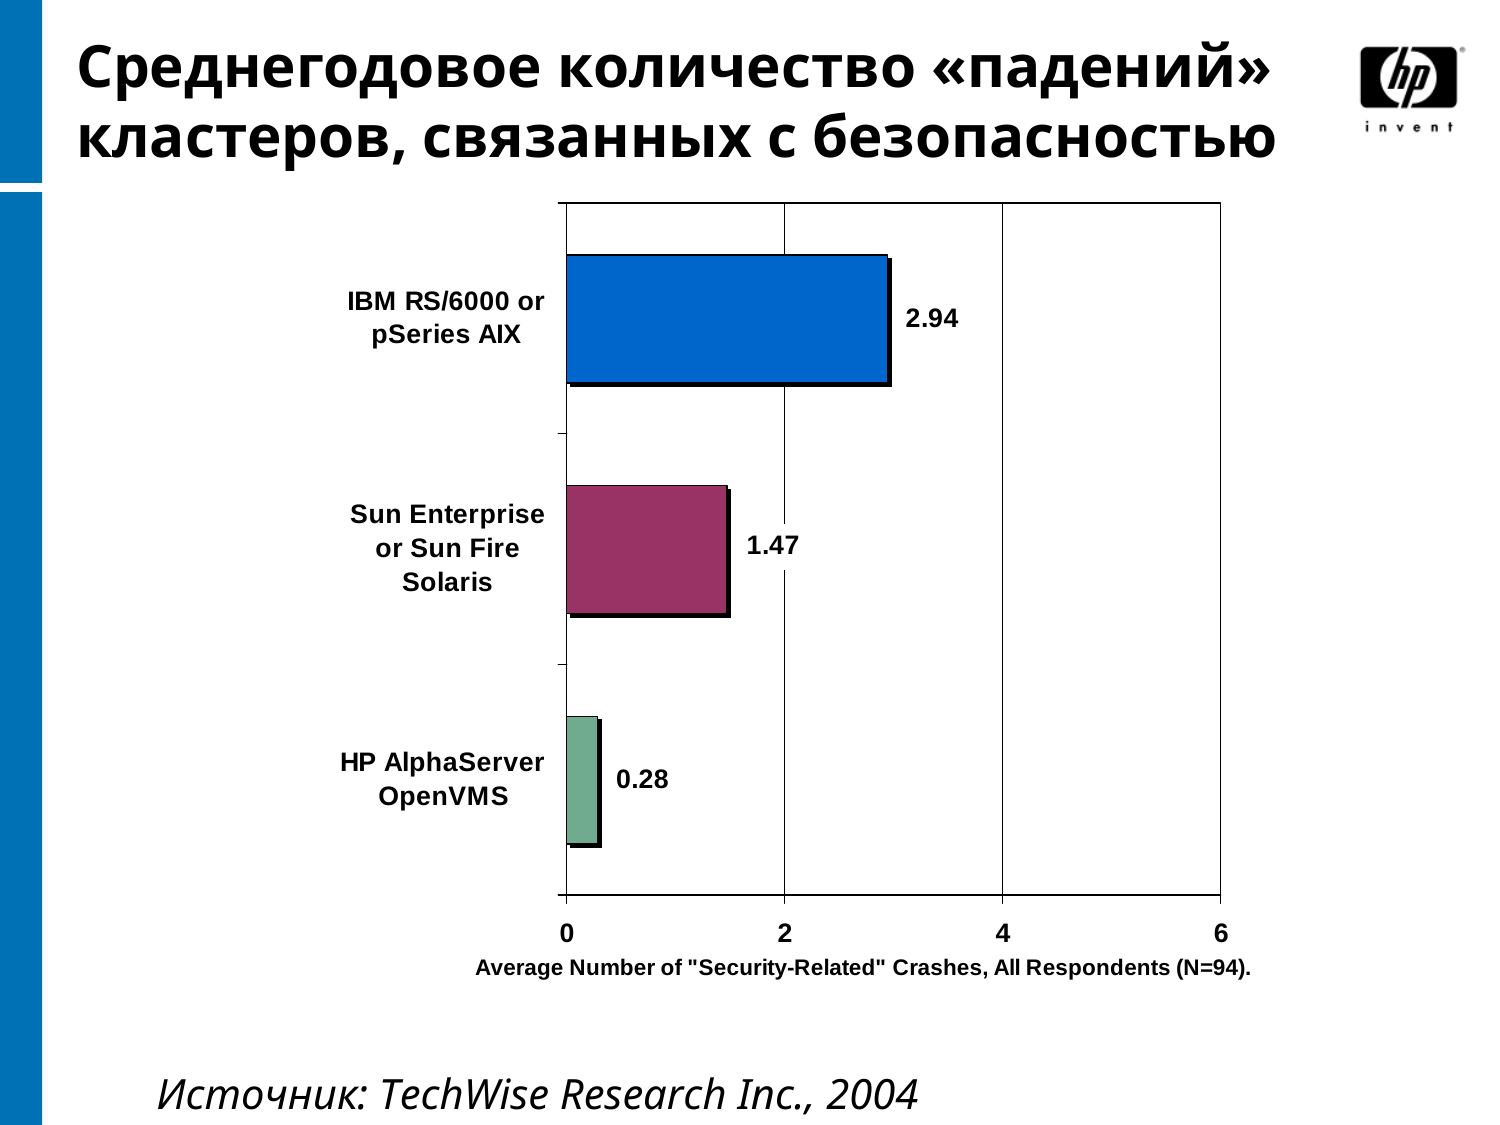

Среднегодовое количество «падений» кластеров, связанных с безопасностью
Источник: TechWise Research Inc., 2004